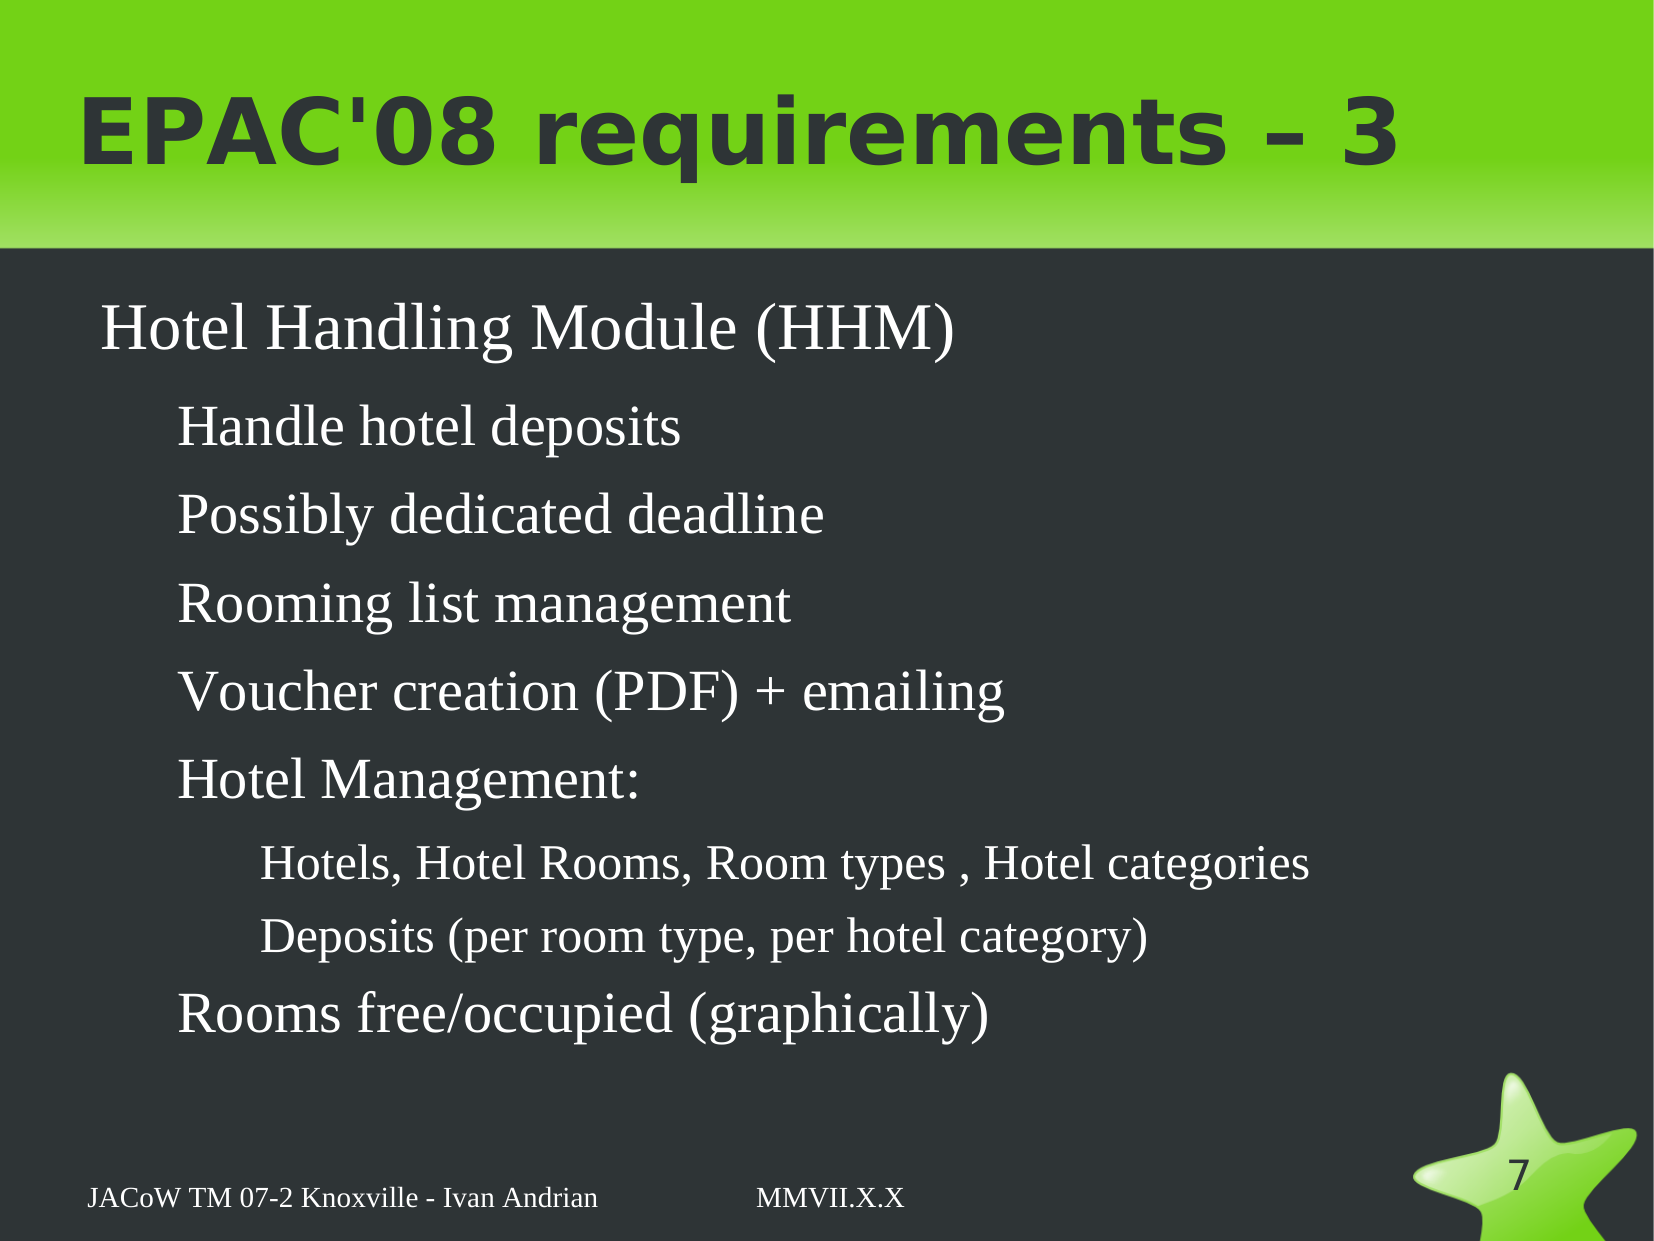

# EPAC'08 requirements – 3
Hotel Handling Module (HHM)
Handle hotel deposits
Possibly dedicated deadline
Rooming list management
Voucher creation (PDF) + emailing
Hotel Management:
Hotels, Hotel Rooms, Room types , Hotel categories
Deposits (per room type, per hotel category)
Rooms free/occupied (graphically)
7
MMVII.X.X
JACoW TM 07-2 Knoxville - Ivan Andrian